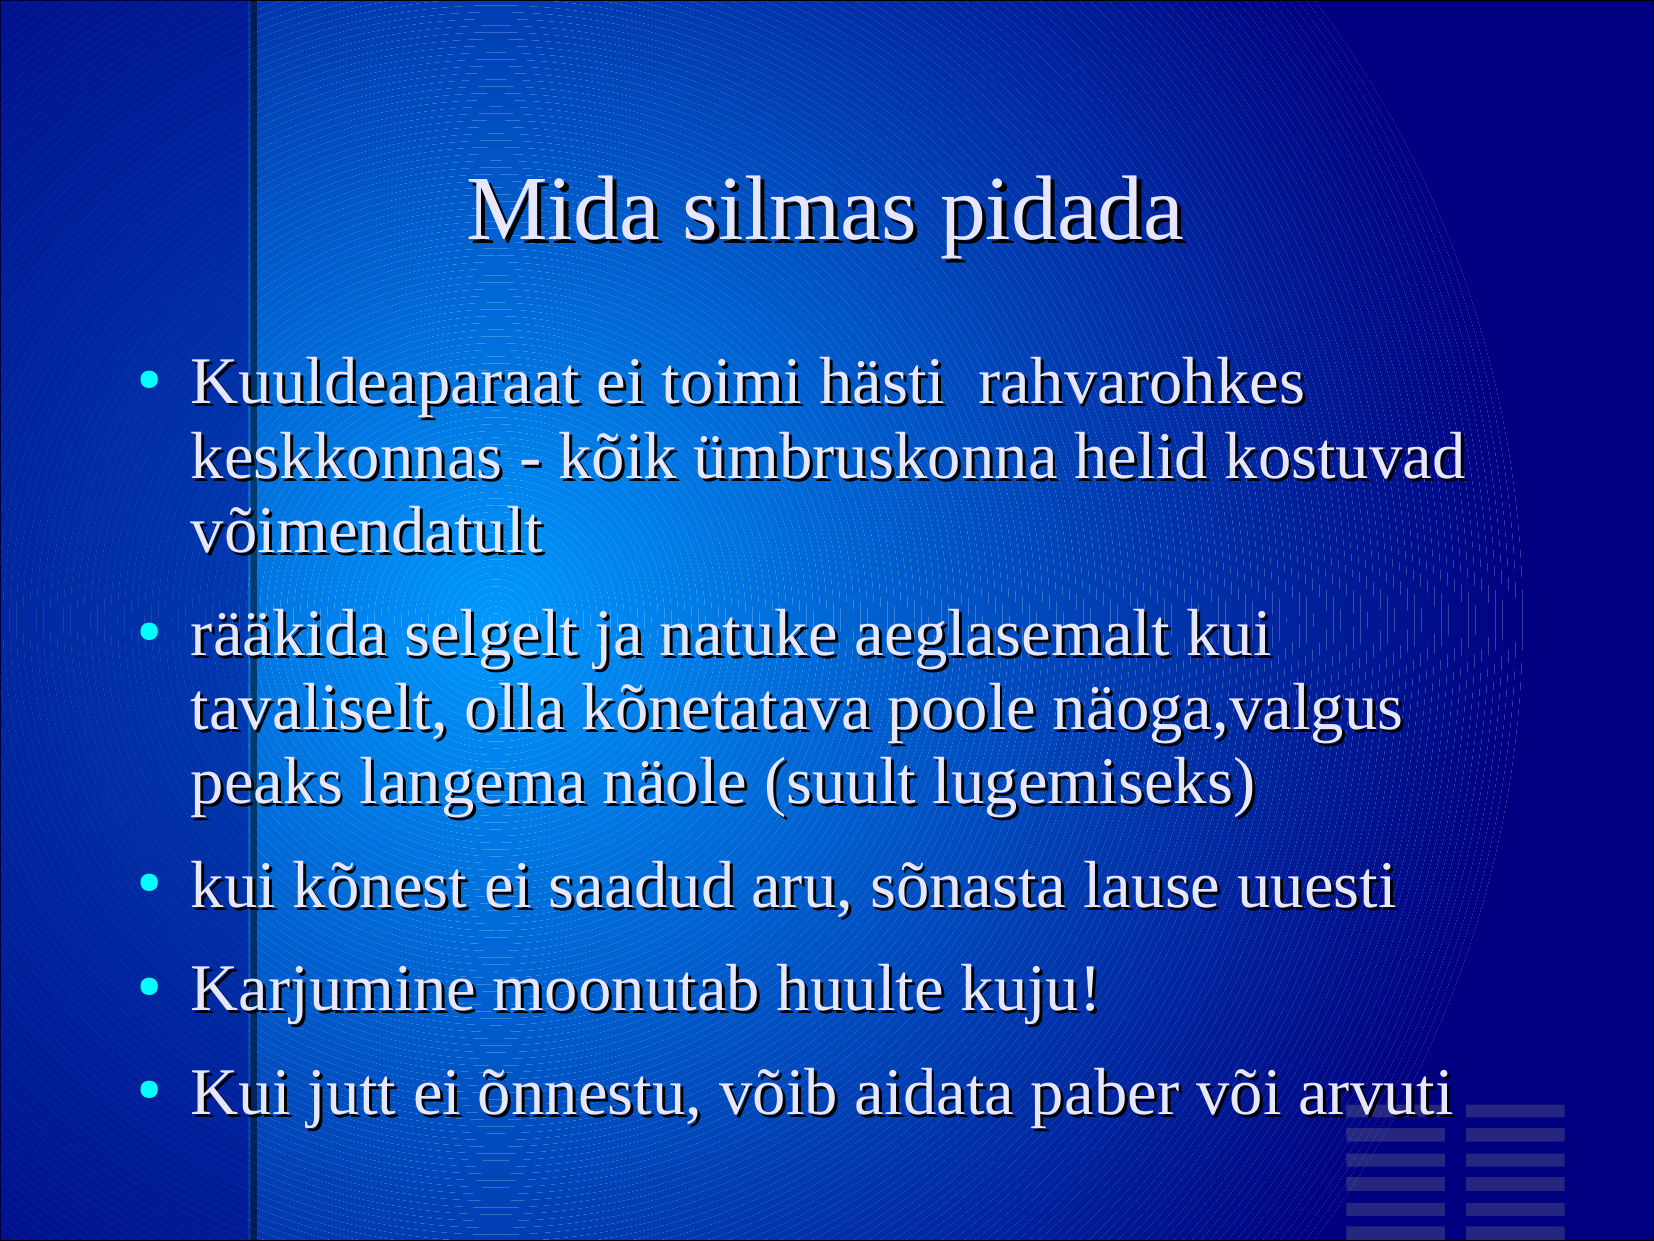

# Mida silmas pidada
Kuuldeaparaat ei toimi hästi rahvarohkes keskkonnas - kõik ümbruskonna helid kostuvad võimendatult
rääkida selgelt ja natuke aeglasemalt kui tavaliselt, olla kõnetatava poole näoga,valgus peaks langema näole (suult lugemiseks)
kui kõnest ei saadud aru, sõnasta lause uuesti
Karjumine moonutab huulte kuju!
Kui jutt ei õnnestu, võib aidata paber või arvuti